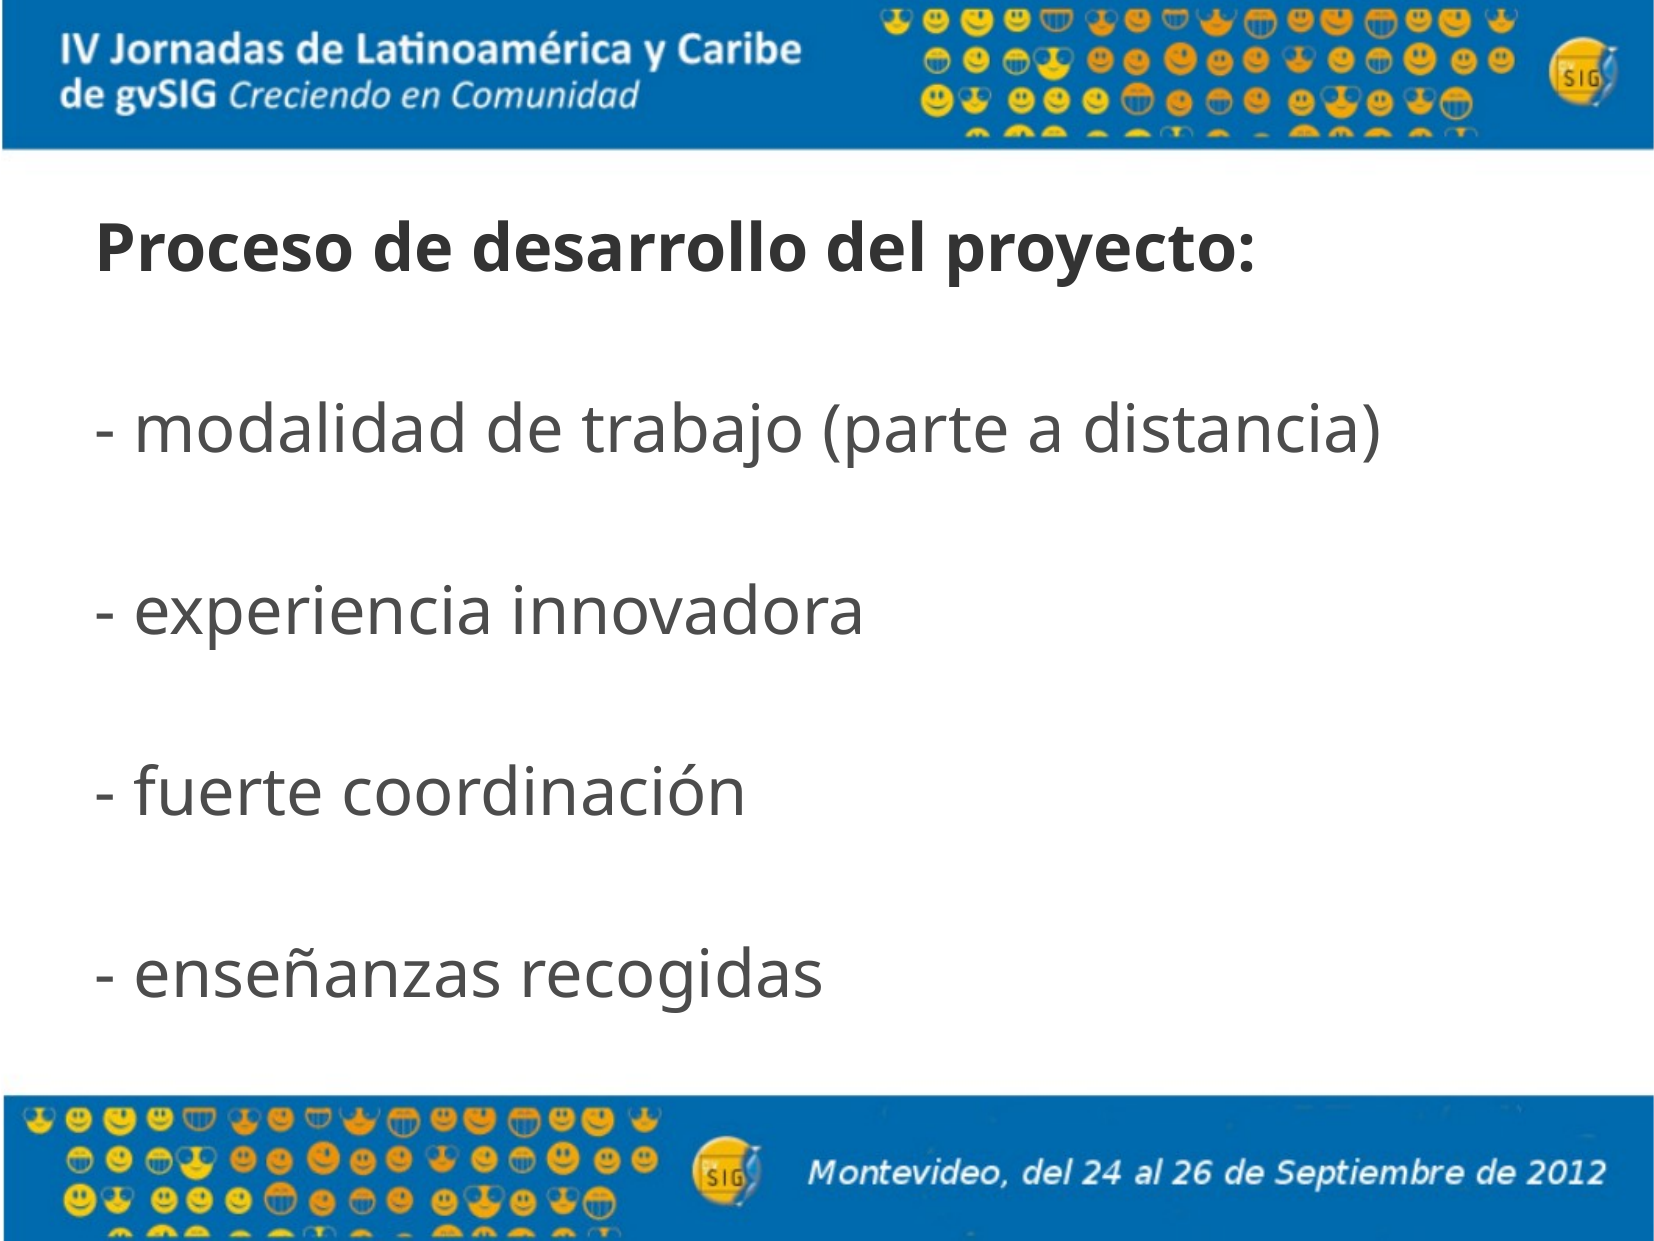

# Proceso de desarrollo del proyecto: - modalidad de trabajo (parte a distancia) - experiencia innovadora - fuerte coordinación - enseñanzas recogidas